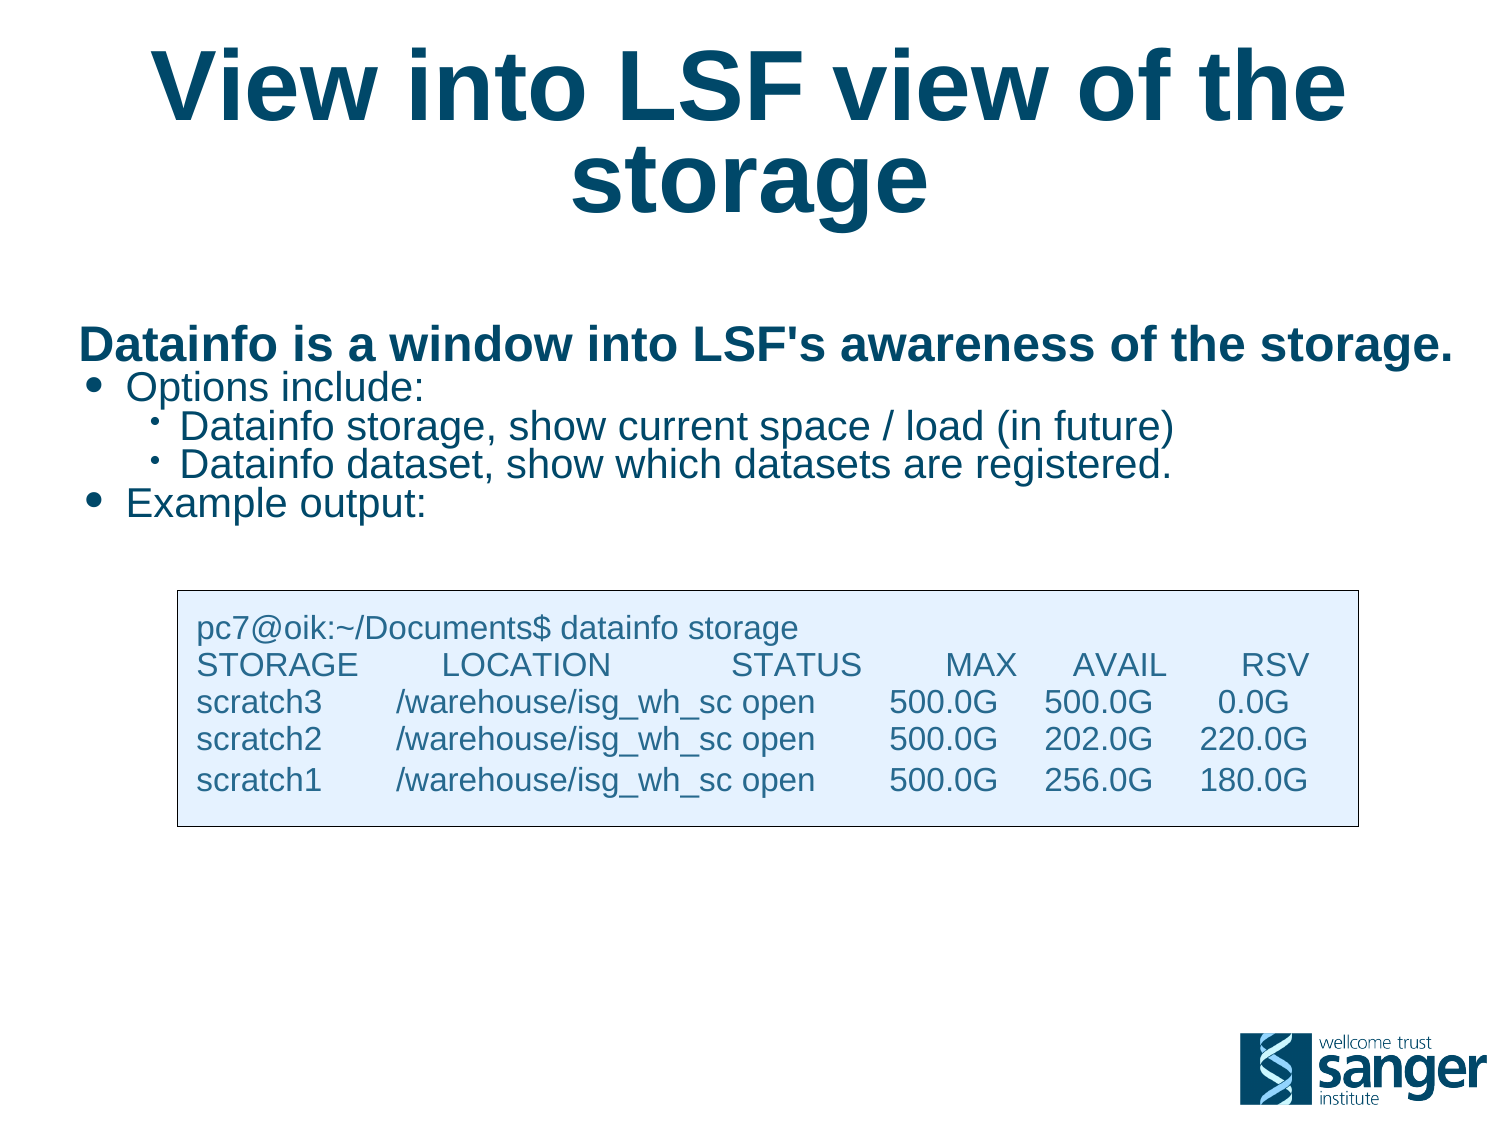

# View into LSF view of the storage
Datainfo is a window into LSF's awareness of the storage.
Options include:
Datainfo storage, show current space / load (in future)
Datainfo dataset, show which datasets are registered.
Example output:
pc7@oik:~/Documents$ datainfo storage
STORAGE LOCATION STATUS MAX AVAIL RSV
scratch3 /warehouse/isg_wh_sc open 500.0G 500.0G 0.0G
scratch2 /warehouse/isg_wh_sc open 500.0G 202.0G 220.0G
scratch1 /warehouse/isg_wh_sc open 500.0G 256.0G 180.0G